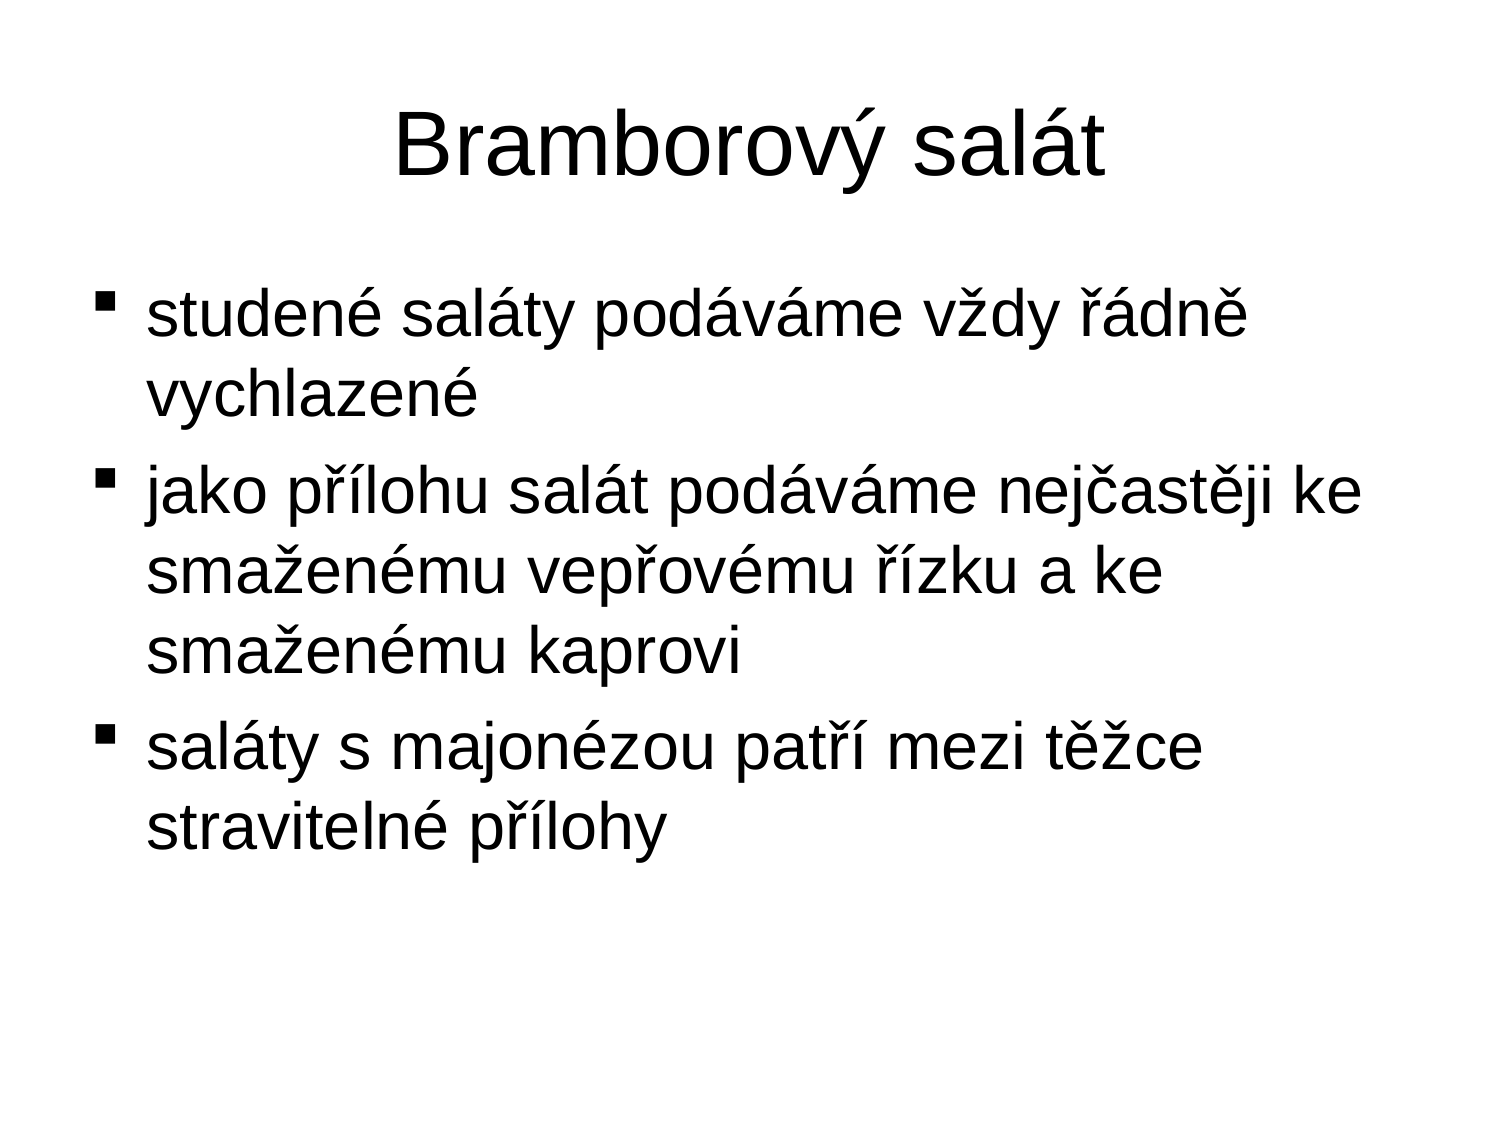

# Bramborový salát
studené saláty podáváme vždy řádně vychlazené
jako přílohu salát podáváme nejčastěji ke smaženému vepřovému řízku a ke smaženému kaprovi
saláty s majonézou patří mezi těžce stravitelné přílohy